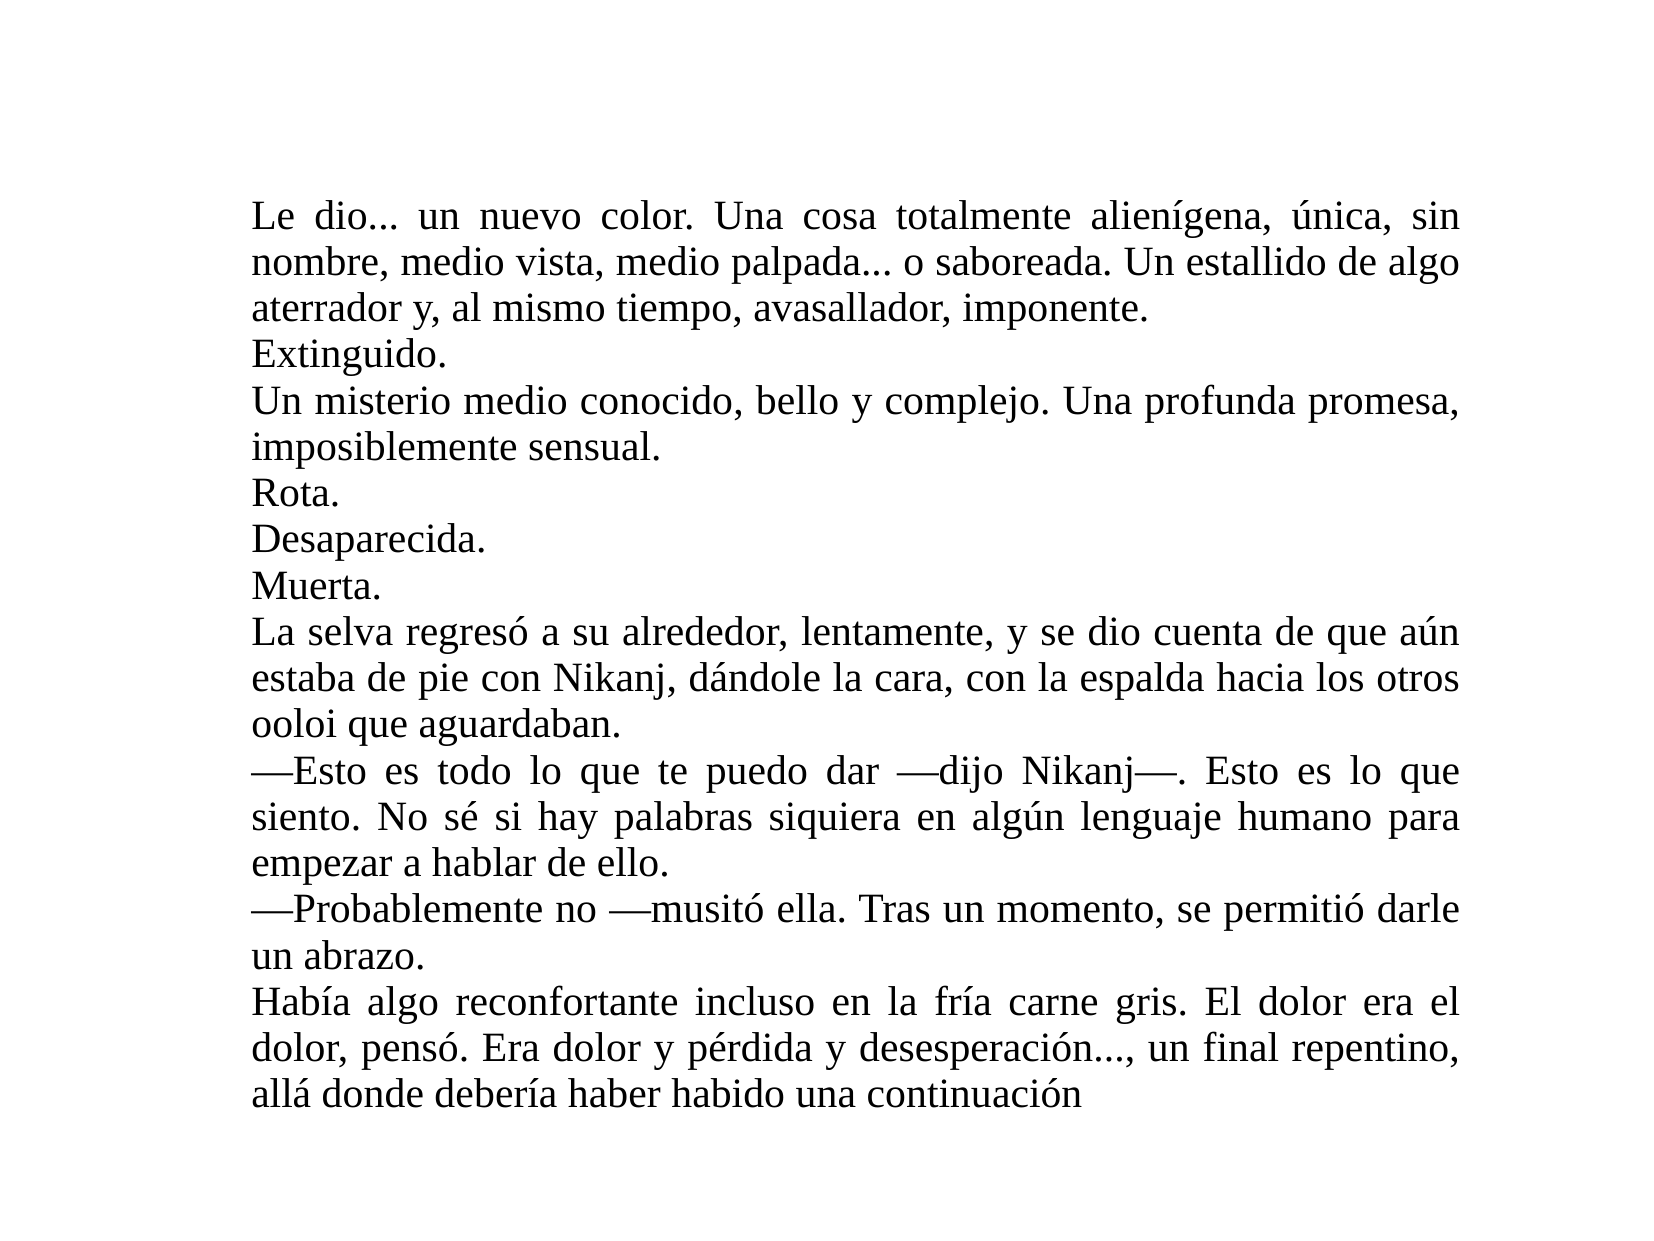

Le dio... un nuevo color. Una cosa totalmente alienígena, única, sin nombre, medio vista, medio palpada... o saboreada. Un estallido de algo aterrador y, al mismo tiempo, avasallador, imponente.
Extinguido.
Un misterio medio conocido, bello y complejo. Una profunda promesa, imposiblemente sensual.
Rota.
Desaparecida.
Muerta.
La selva regresó a su alrededor, lentamente, y se dio cuenta de que aún estaba de pie con Nikanj, dándole la cara, con la espalda hacia los otros ooloi que aguardaban.
—Esto es todo lo que te puedo dar —dijo Nikanj—. Esto es lo que siento. No sé si hay palabras siquiera en algún lenguaje humano para empezar a hablar de ello.
—Probablemente no —musitó ella. Tras un momento, se permitió darle un abrazo.
Había algo reconfortante incluso en la fría carne gris. El dolor era el dolor, pensó. Era dolor y pérdida y desesperación..., un final repentino, allá donde debería haber habido una continuación